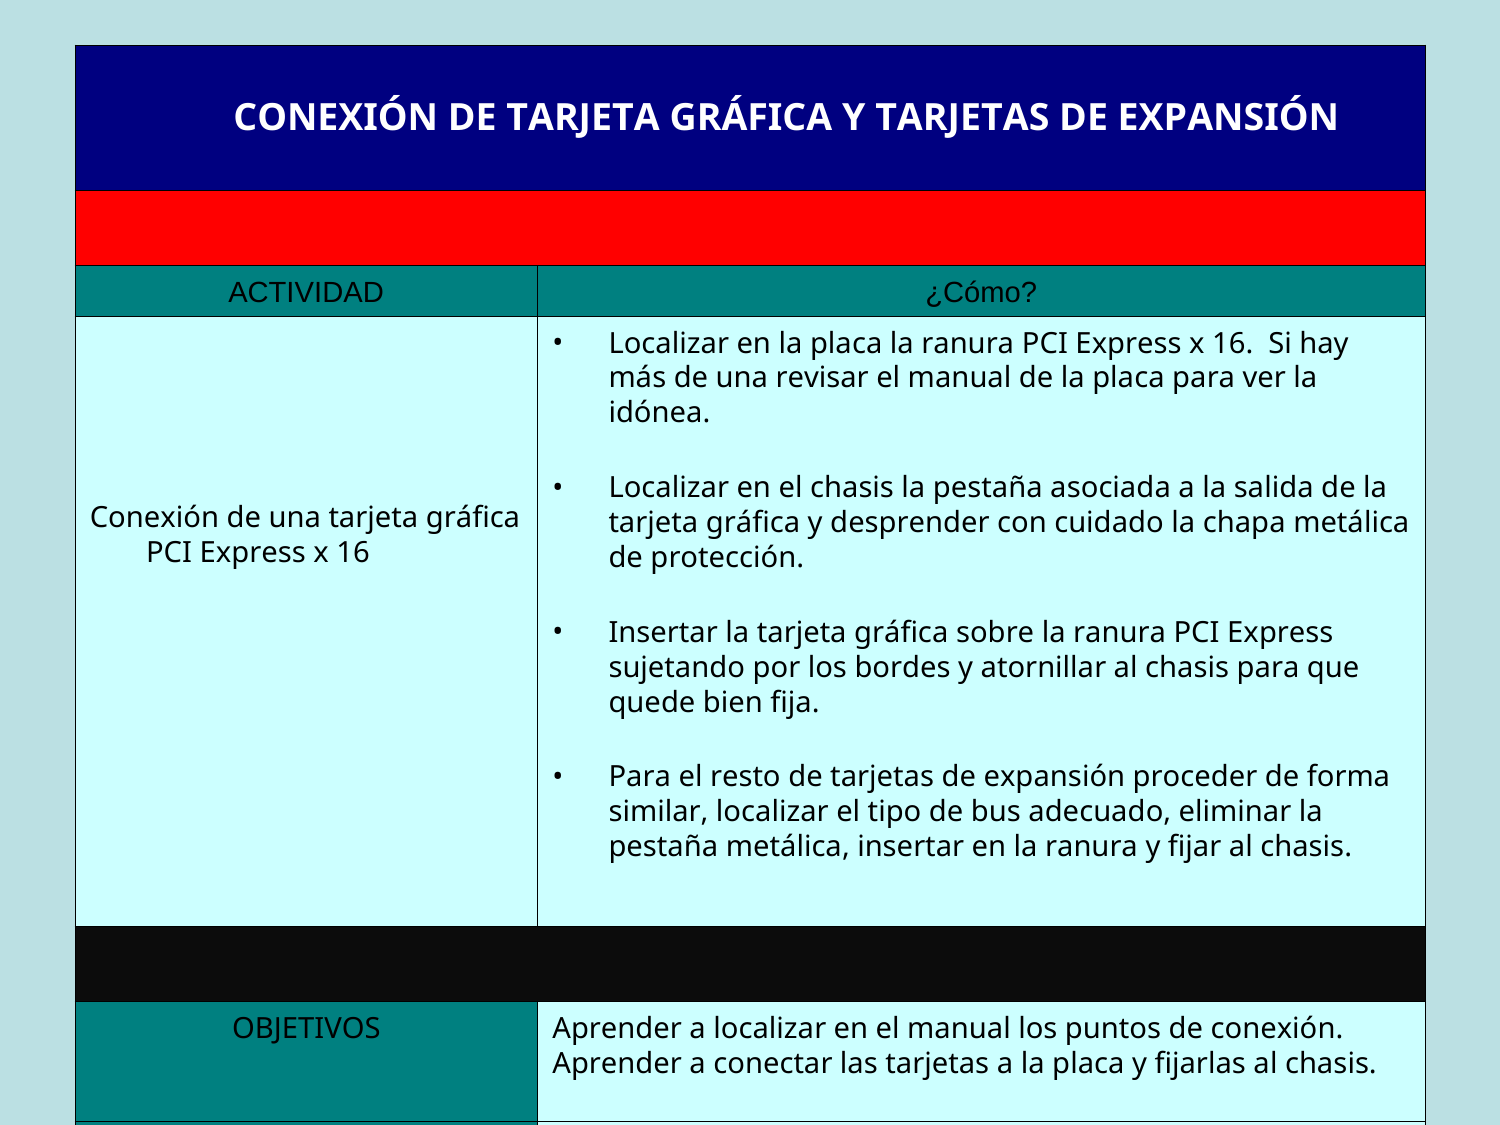

| CONEXIÓN DE TARJETA GRÁFICA Y TARJETAS DE EXPANSIÓN | |
| --- | --- |
| | |
| ACTIVIDAD | ¿Cómo? |
| Conexión de una tarjeta gráfica PCI Express x 16 | Localizar en la placa la ranura PCI Express x 16. Si hay más de una revisar el manual de la placa para ver la idónea. Localizar en el chasis la pestaña asociada a la salida de la tarjeta gráfica y desprender con cuidado la chapa metálica de protección. Insertar la tarjeta gráfica sobre la ranura PCI Express sujetando por los bordes y atornillar al chasis para que quede bien fija. Para el resto de tarjetas de expansión proceder de forma similar, localizar el tipo de bus adecuado, eliminar la pestaña metálica, insertar en la ranura y fijar al chasis. |
| | |
| OBJETIVOS | Aprender a localizar en el manual los puntos de conexión. Aprender a conectar las tarjetas a la placa y fijarlas al chasis. |
| TIEMPO | 35 mn |
| PARTICIPANTES | PROFESOR Y ALUMNOS |
| RECURSOS | Tarjetas de expansión |